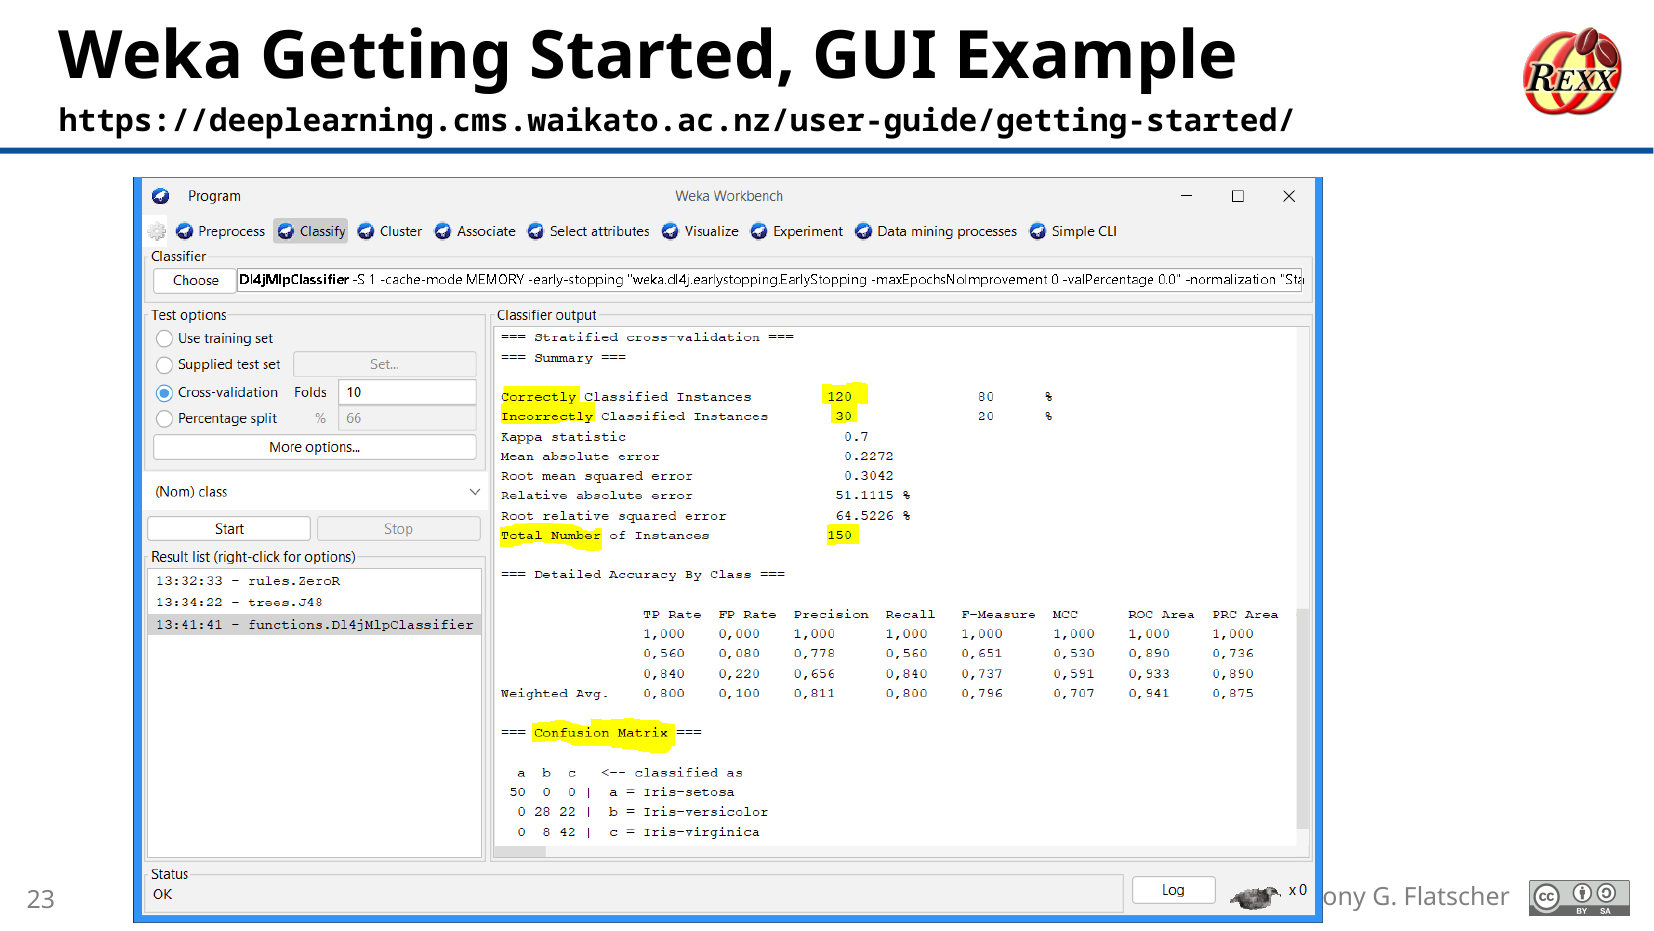

# Weka Getting Started, GUI Example https://deeplearning.cms.waikato.ac.nz/user-guide/getting-started/